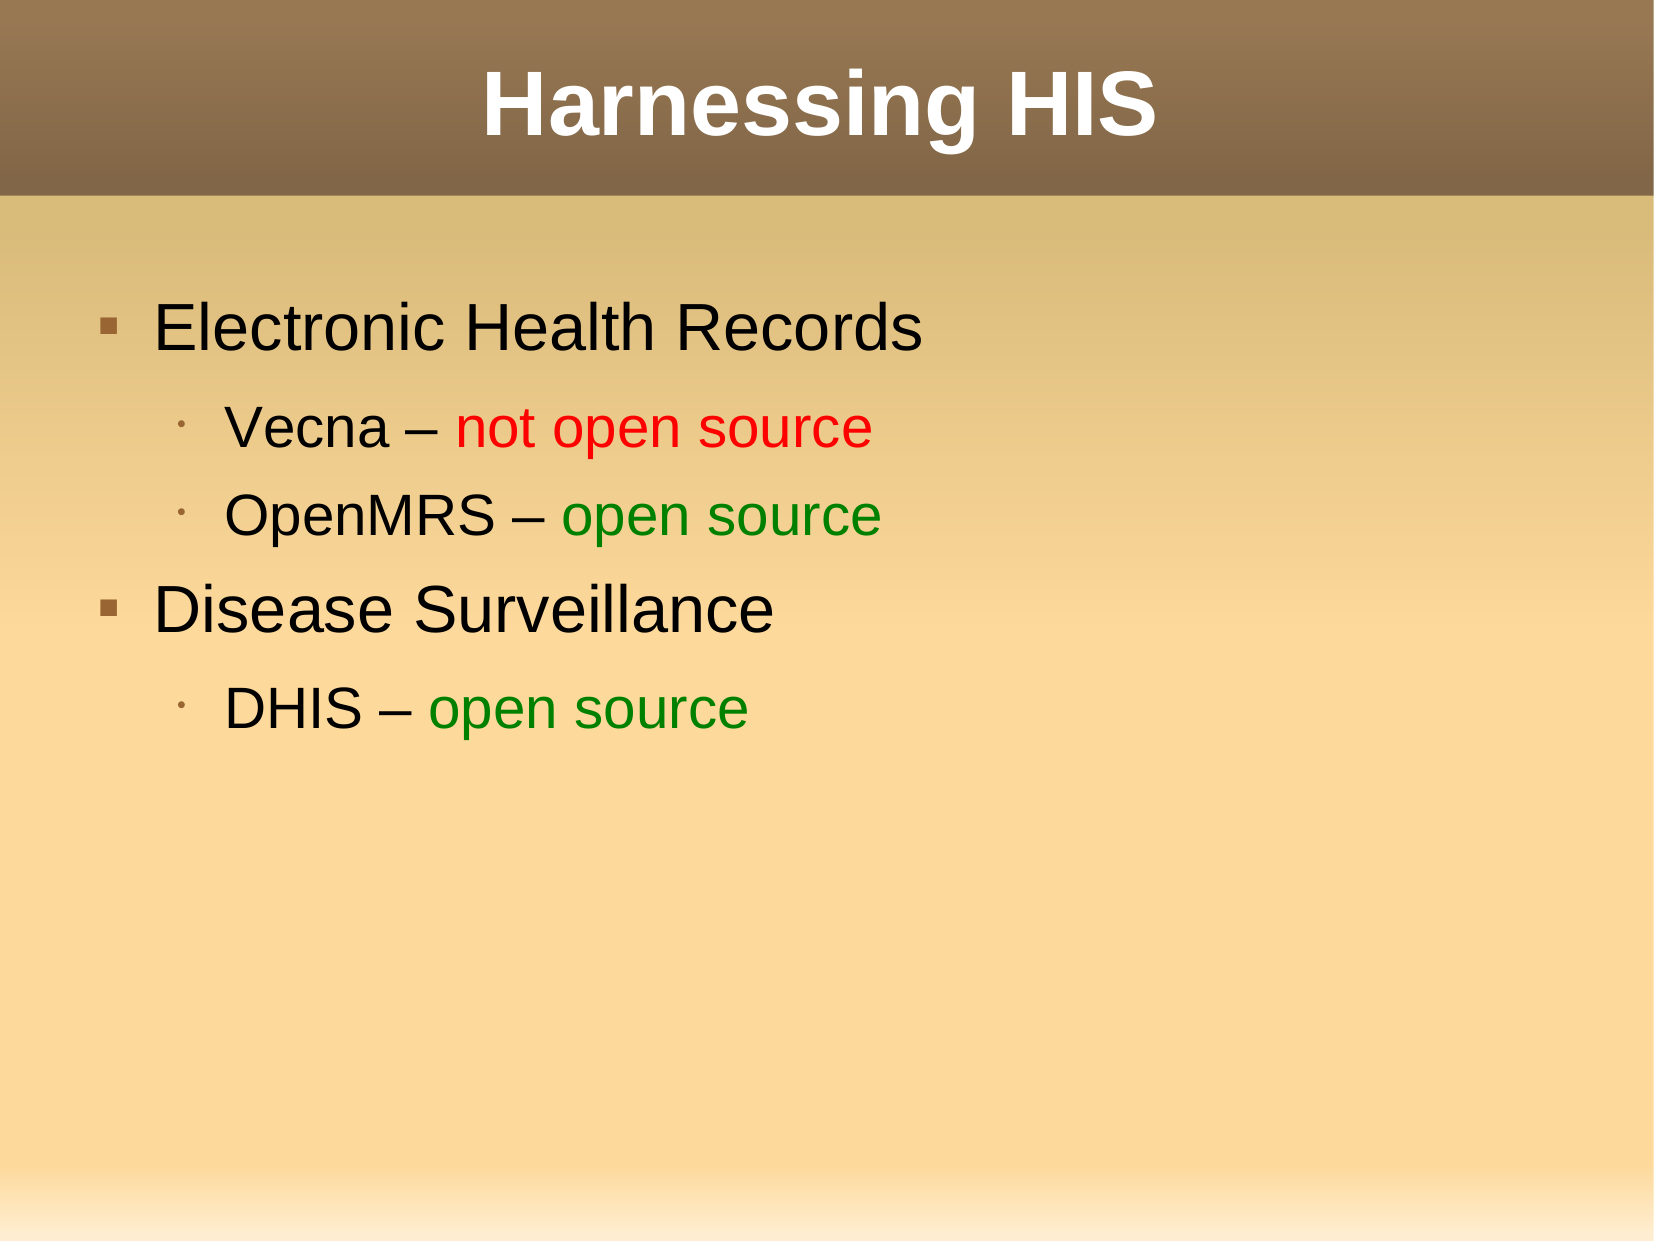

# Harnessing HIS
Electronic Health Records
Vecna – not open source
OpenMRS – open source
Disease Surveillance
DHIS – open source